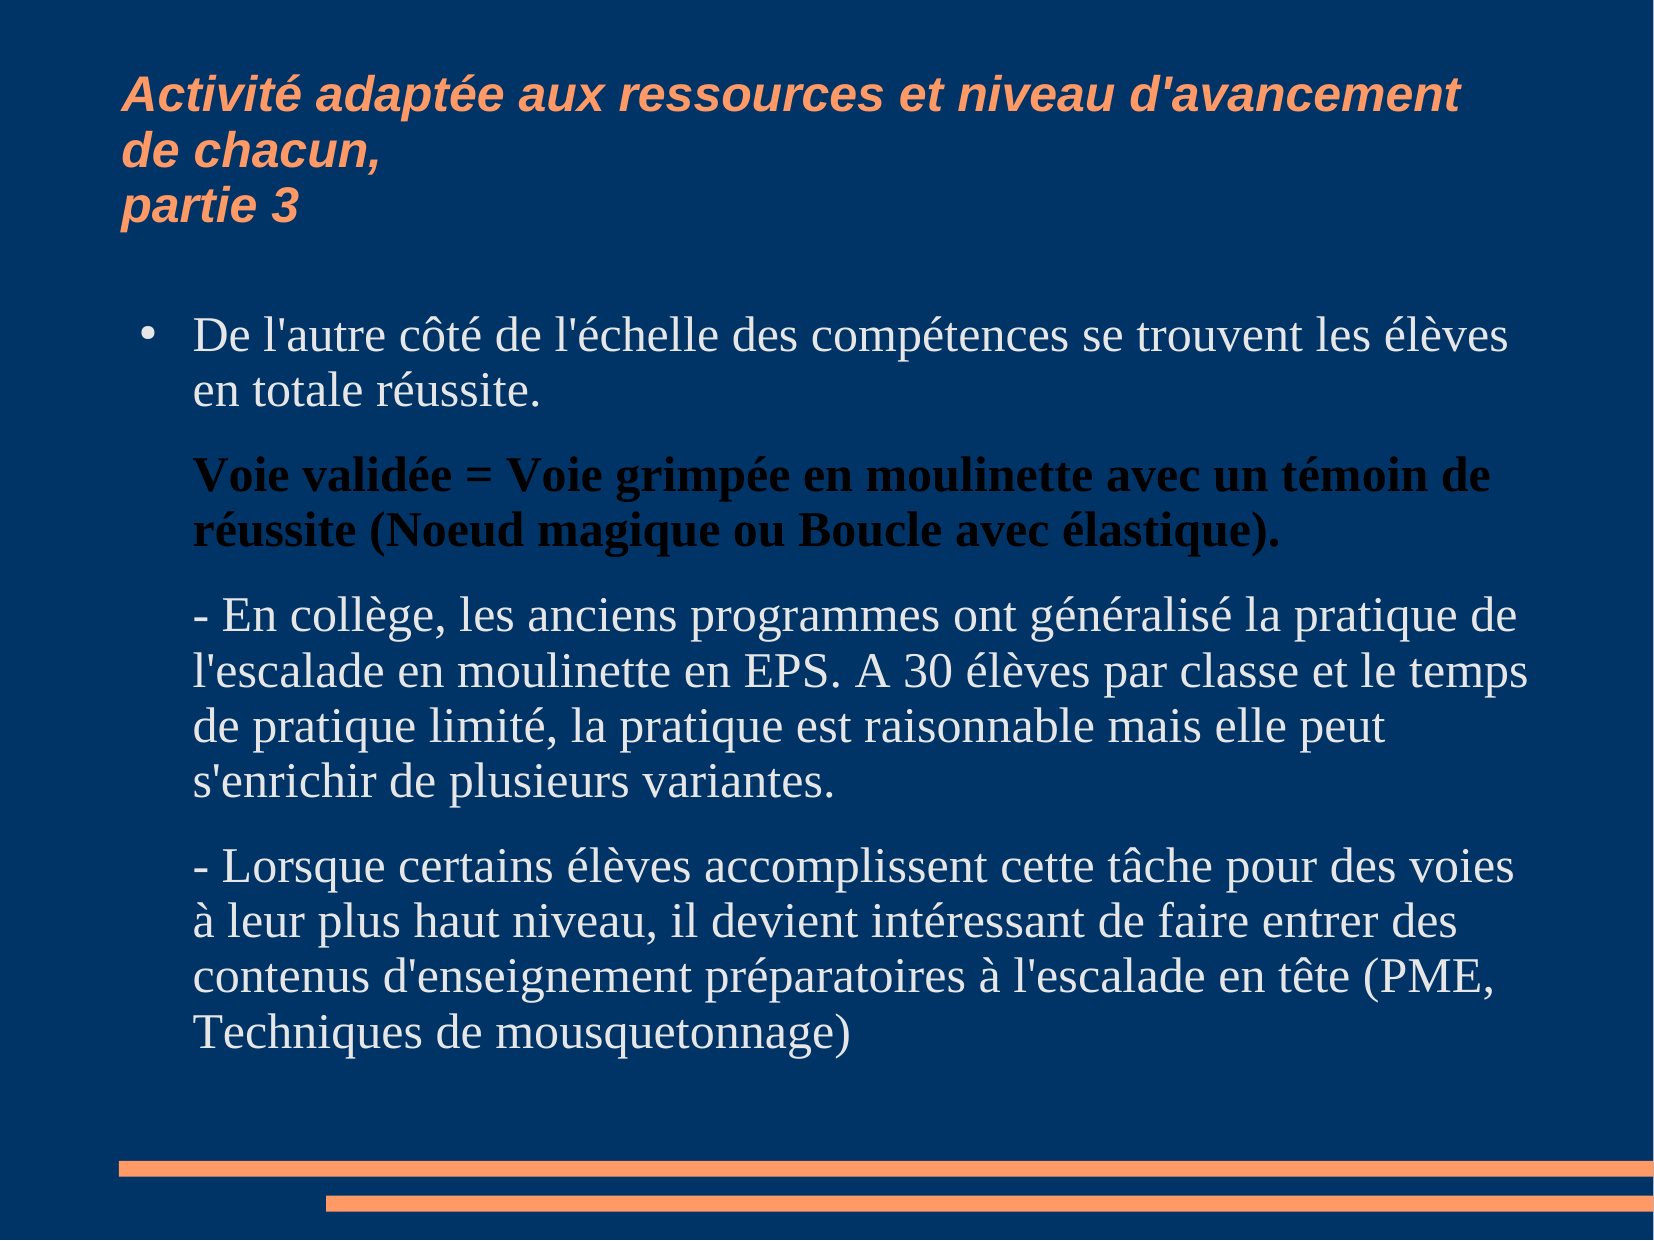

# Activité adaptée aux ressources et niveau d'avancement de chacun, partie 3
De l'autre côté de l'échelle des compétences se trouvent les élèves en totale réussite.
Voie validée = Voie grimpée en moulinette avec un témoin de réussite (Noeud magique ou Boucle avec élastique).
- En collège, les anciens programmes ont généralisé la pratique de l'escalade en moulinette en EPS. A 30 élèves par classe et le temps de pratique limité, la pratique est raisonnable mais elle peut s'enrichir de plusieurs variantes.
- Lorsque certains élèves accomplissent cette tâche pour des voies à leur plus haut niveau, il devient intéressant de faire entrer des contenus d'enseignement préparatoires à l'escalade en tête (PME, Techniques de mousquetonnage)